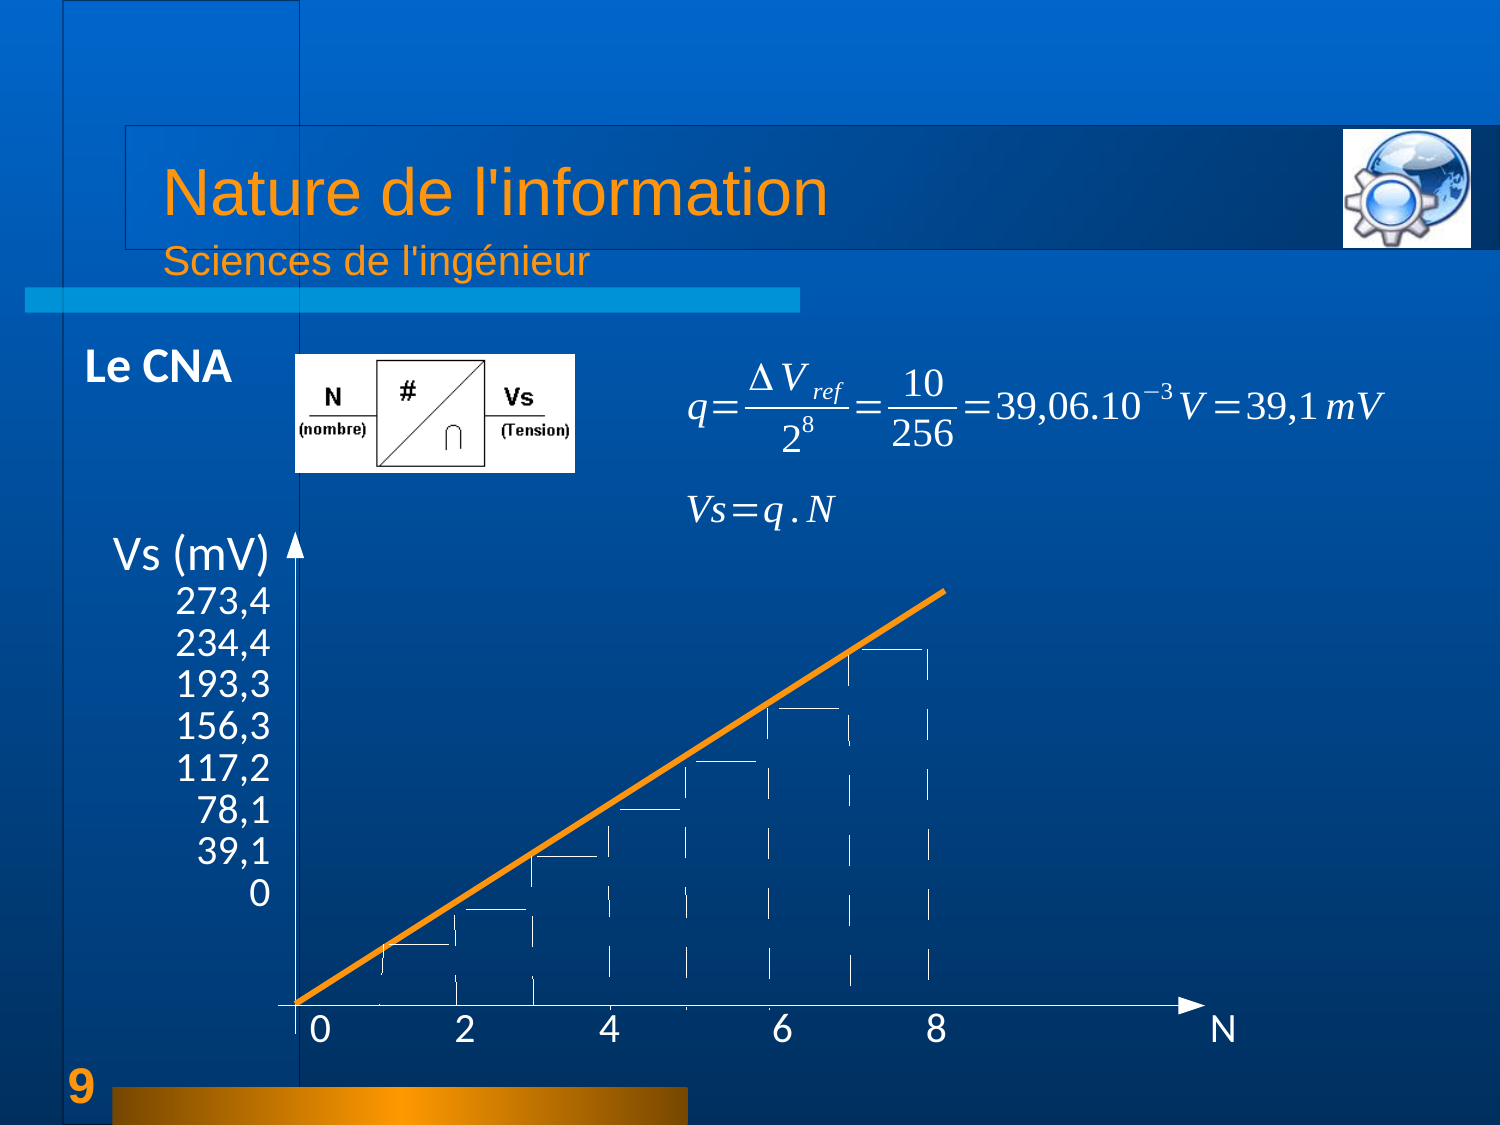

Le CNA
Vs (mV)
273,4
234,4
193,3
156,3
117,2
 78,1
39,1
0
0 2 4 6 8 		N